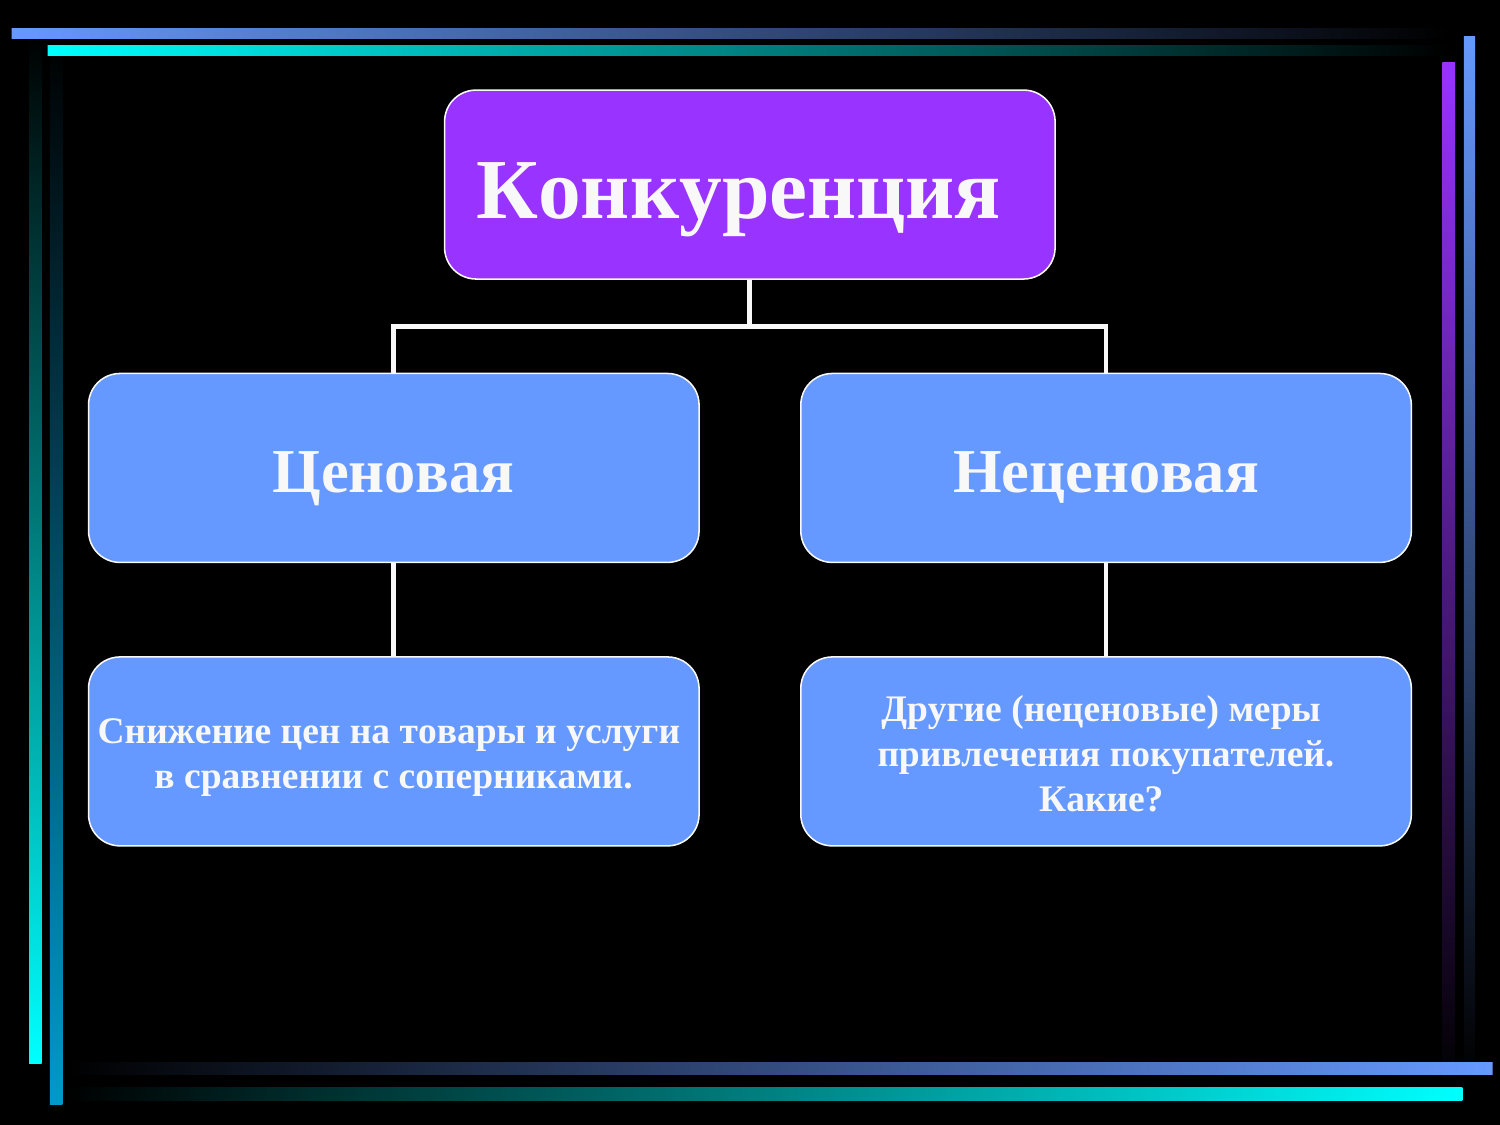

Конкуренция
Ценовая
Неценовая
Снижение цен на товары и услуги
в сравнении с соперниками.
Другие (неценовые) меры
привлечения покупателей.
Какие?